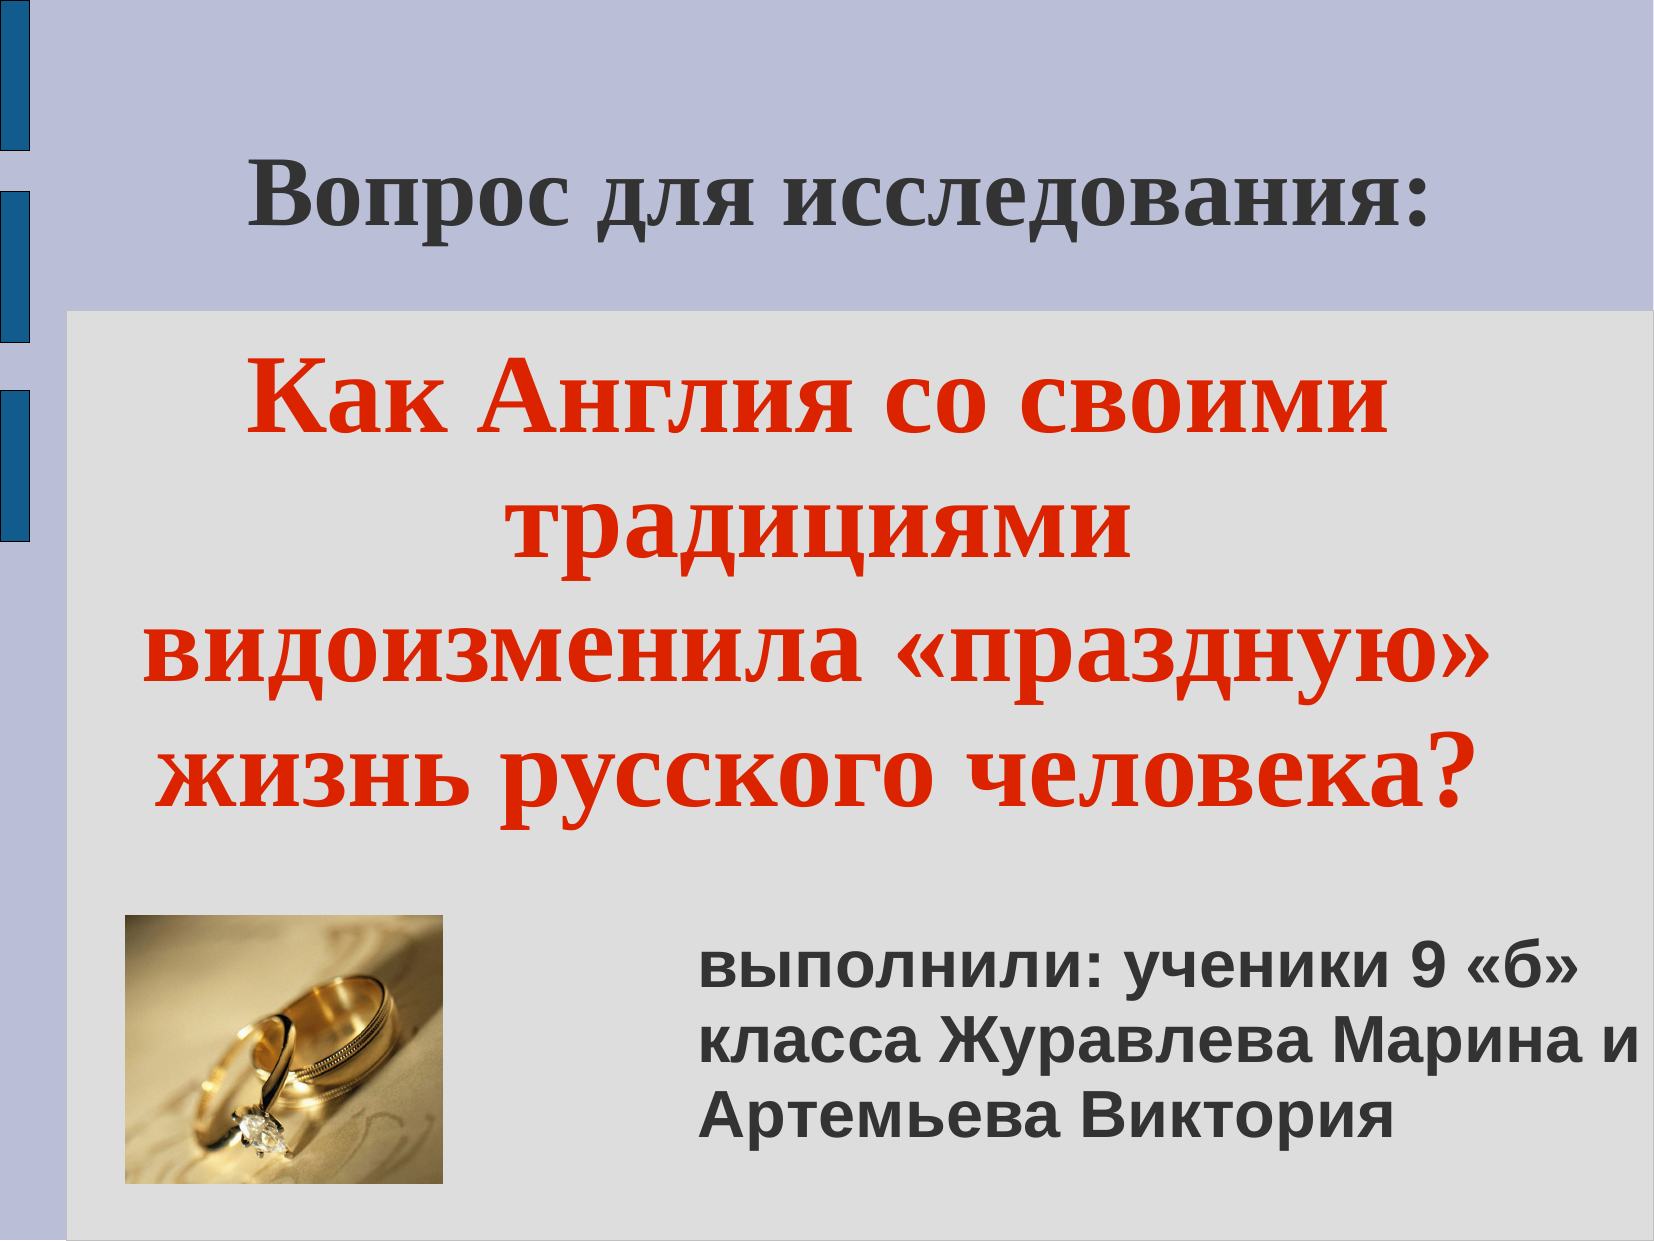

# Вопрос для исследования:
Как Англия со своими традициями видоизменила «праздную» жизнь русского человека?
выполнили: ученики 9 «б» класса Журавлева Марина и Артемьева Виктория